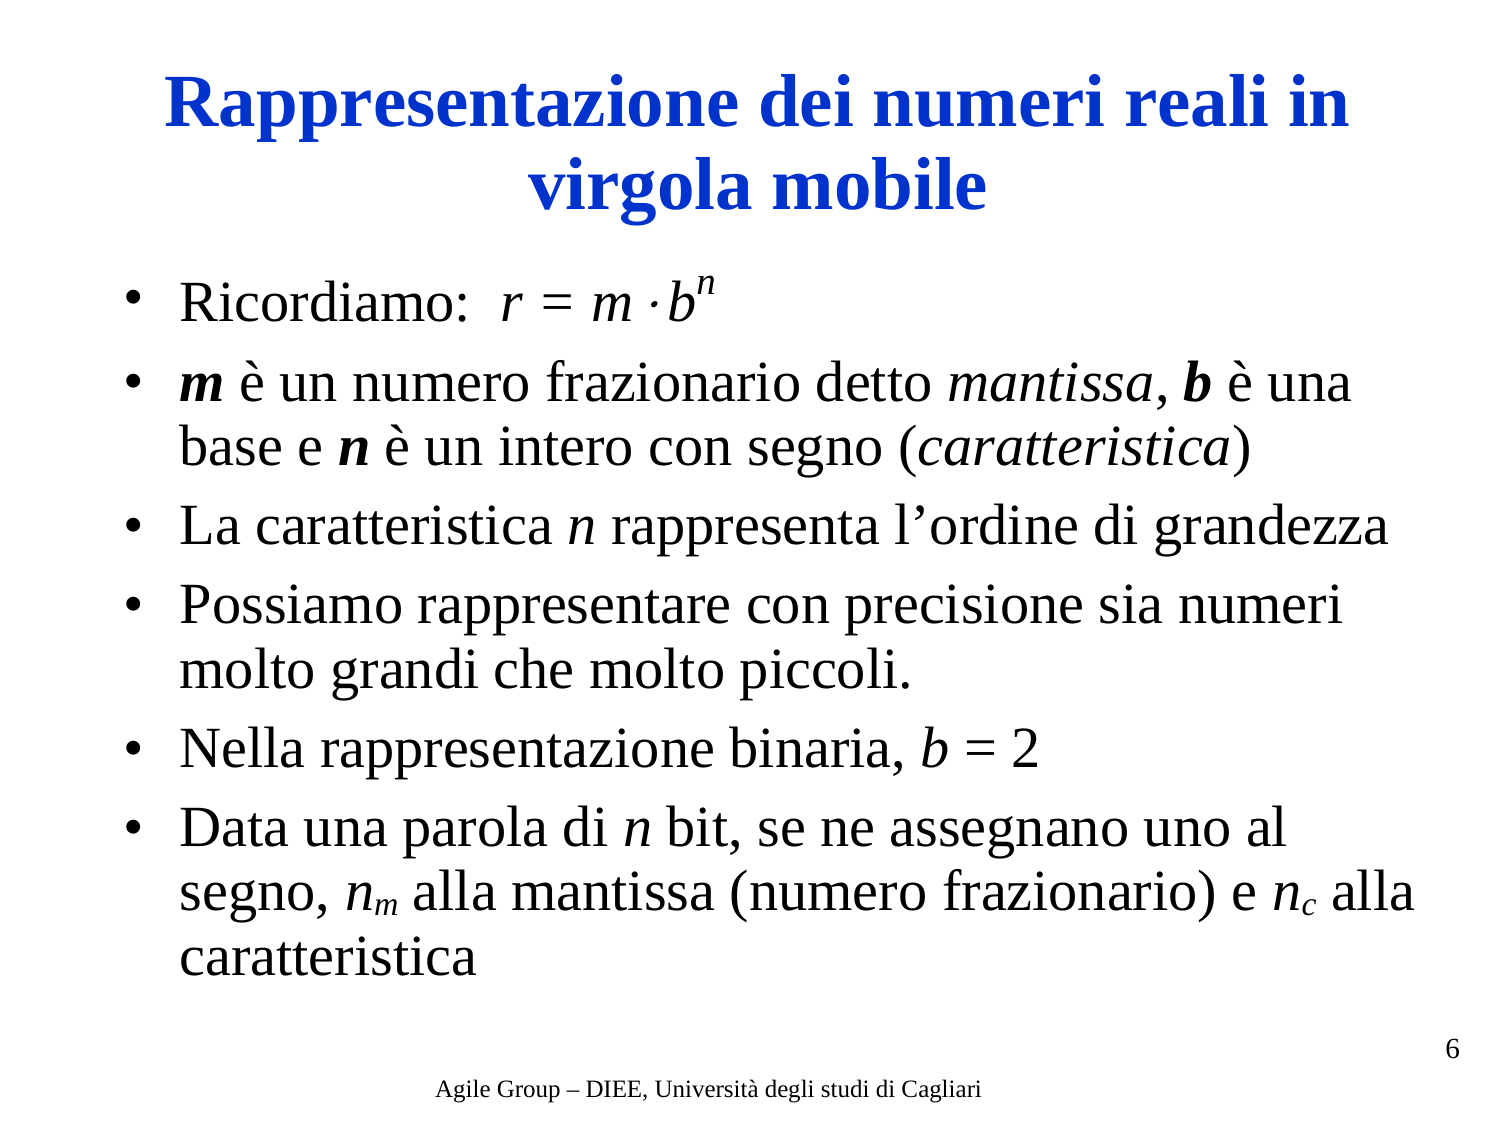

# Rappresentazione dei numeri reali in virgola mobile
Ricordiamo: r = mbn
m è un numero frazionario detto mantissa, b è una base e n è un intero con segno (caratteristica)
La caratteristica n rappresenta l’ordine di grandezza
Possiamo rappresentare con precisione sia numeri molto grandi che molto piccoli.
Nella rappresentazione binaria, b = 2
Data una parola di n bit, se ne assegnano uno al segno, nm alla mantissa (numero frazionario) e nc alla caratteristica
6